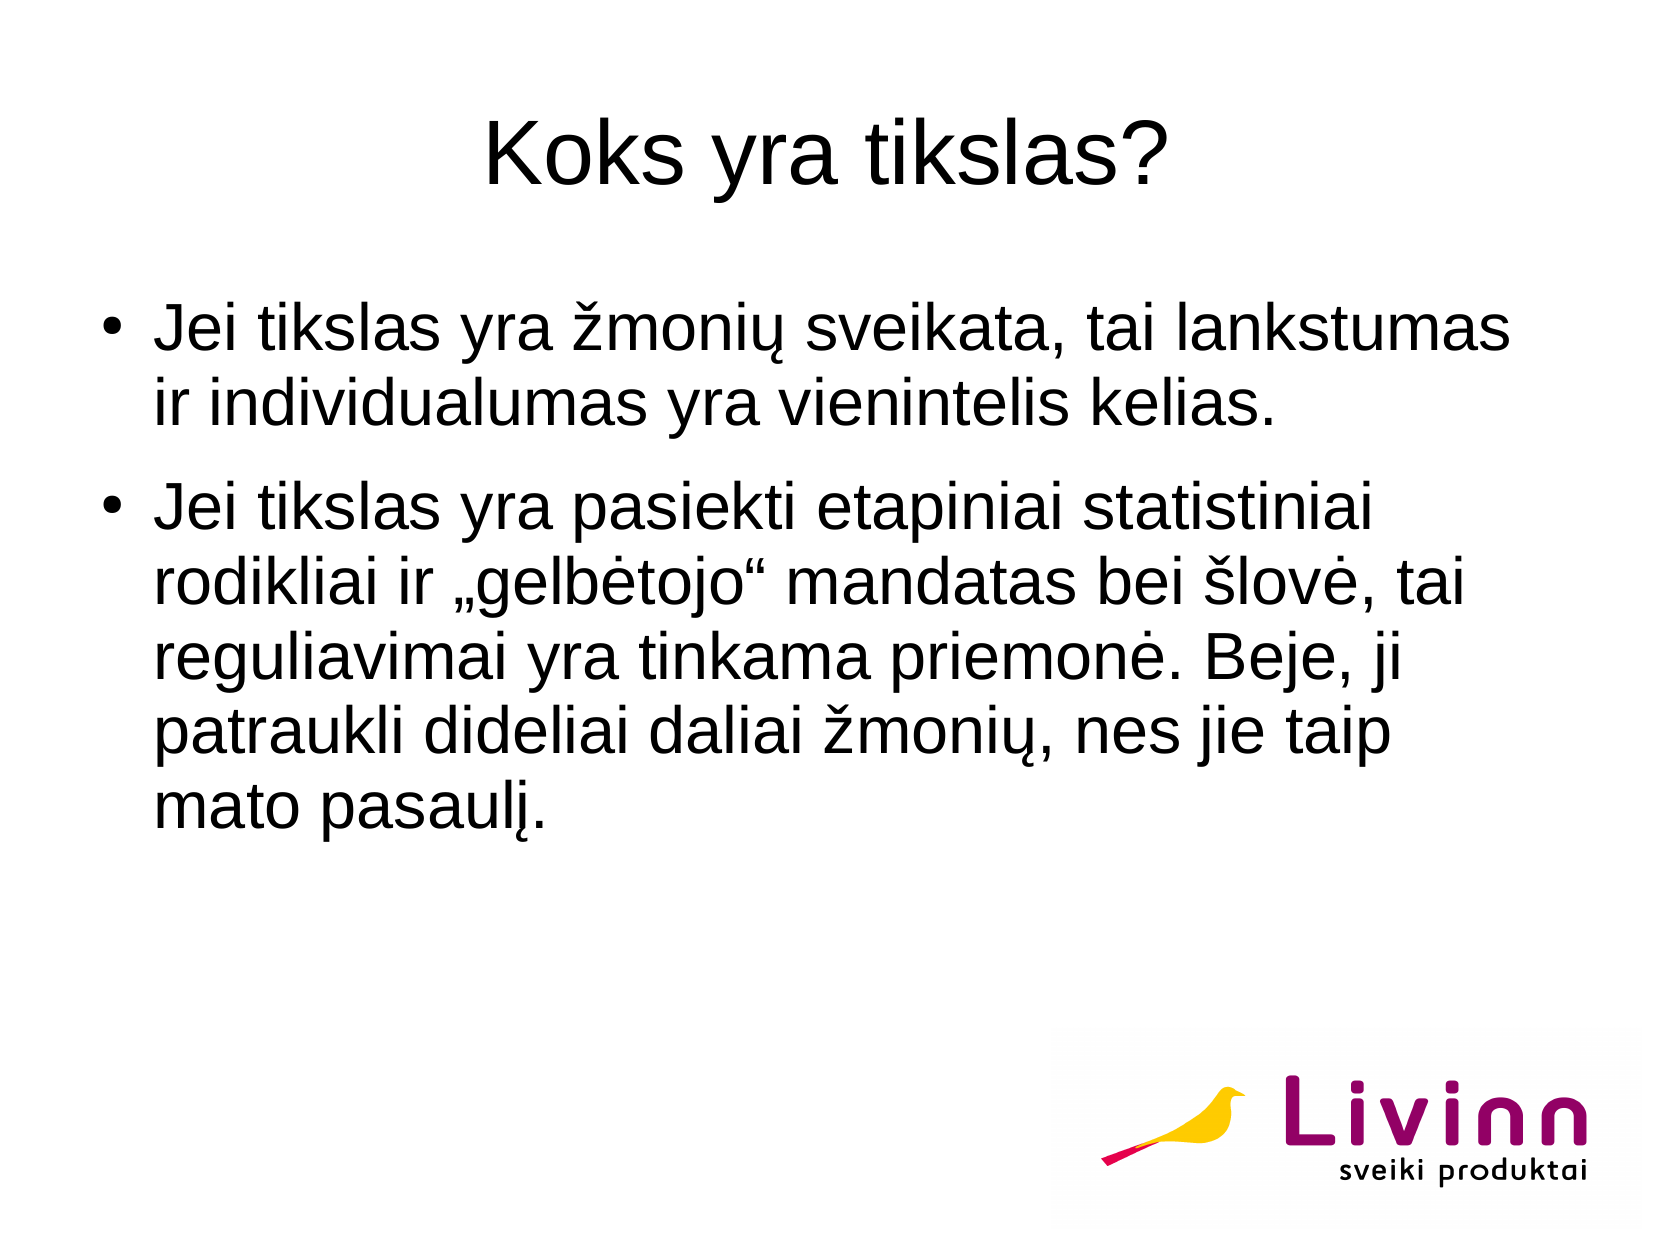

# Koks yra tikslas?
Jei tikslas yra žmonių sveikata, tai lankstumas ir individualumas yra vienintelis kelias.
Jei tikslas yra pasiekti etapiniai statistiniai rodikliai ir „gelbėtojo“ mandatas bei šlovė, tai reguliavimai yra tinkama priemonė. Beje, ji patraukli dideliai daliai žmonių, nes jie taip mato pasaulį.